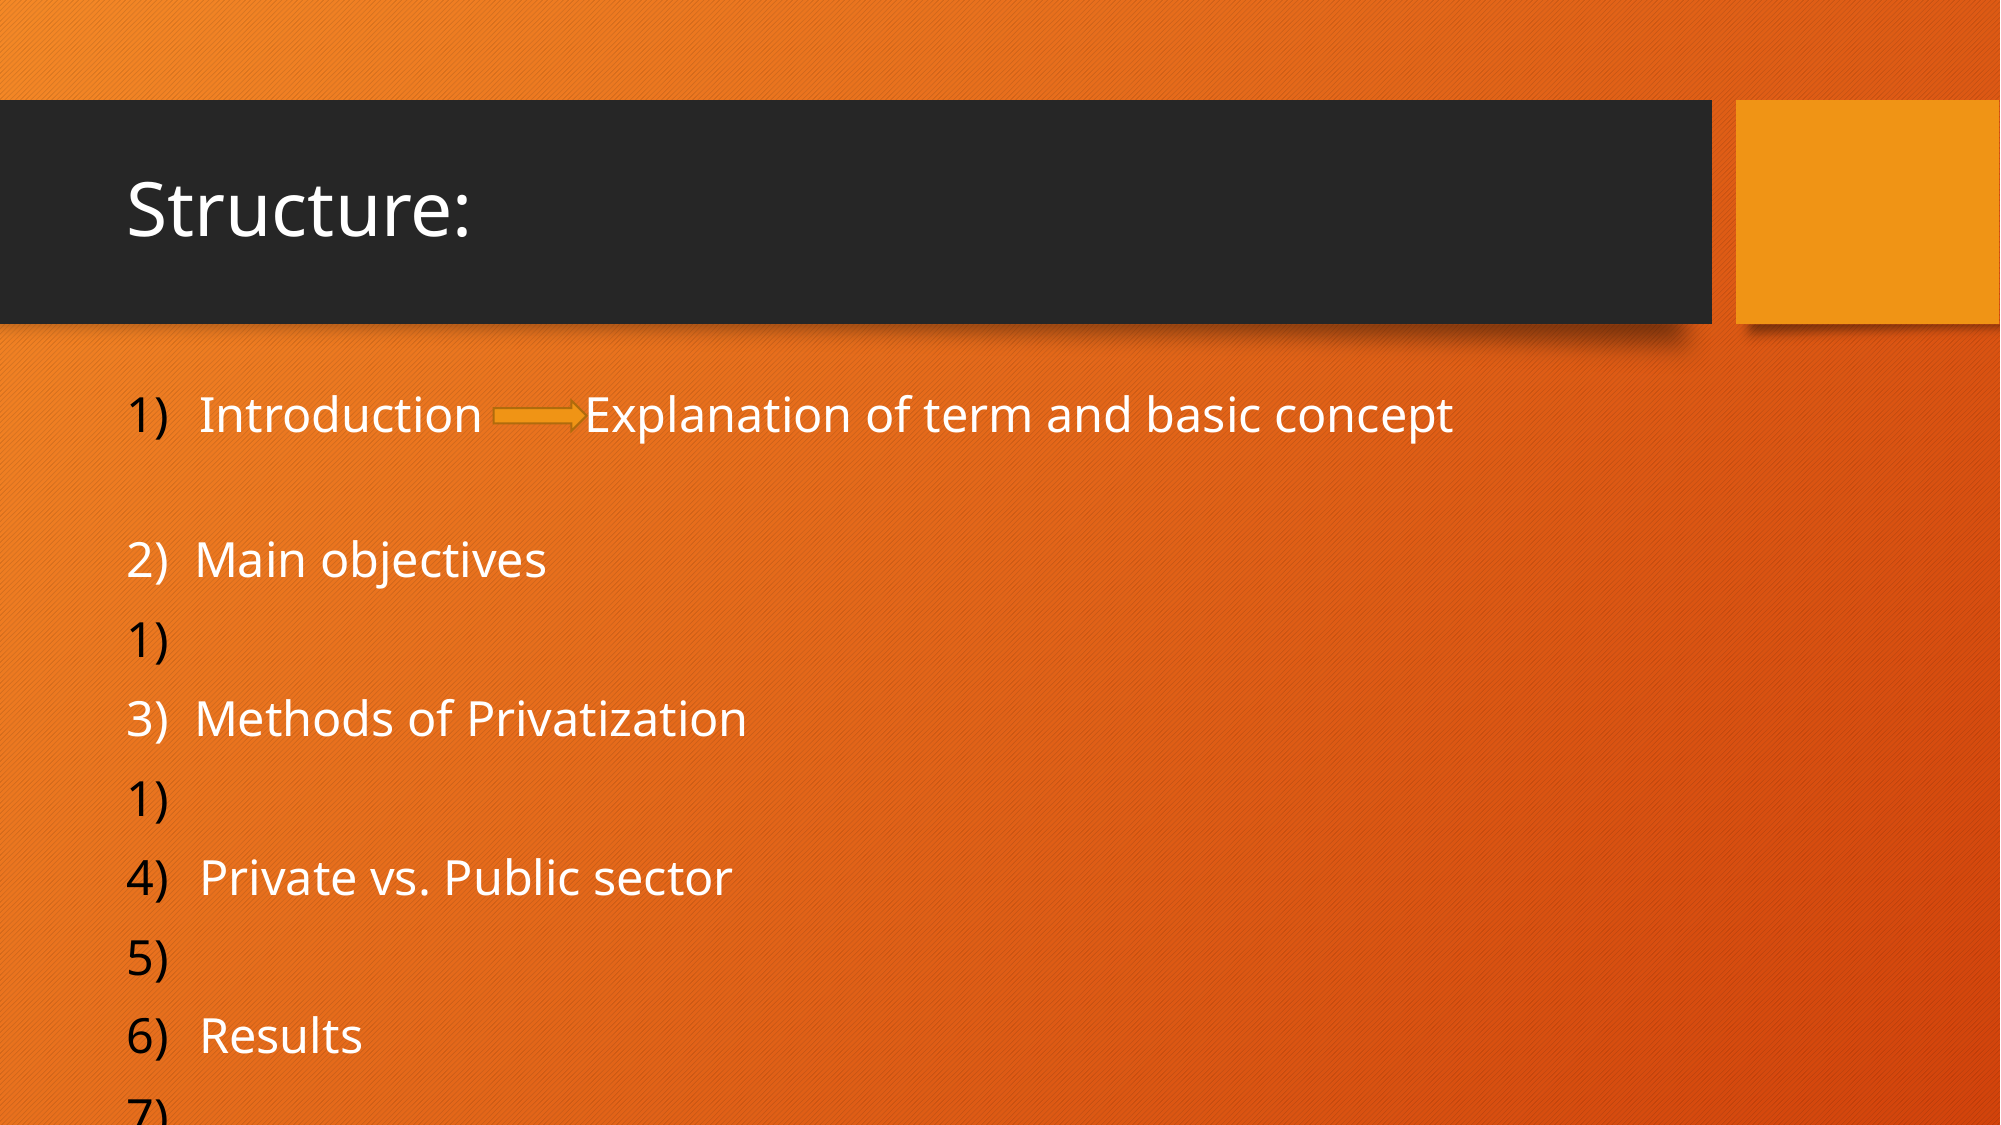

# Structure:
Introduction Explanation of term and basic concept
2) Main objectives
3) Methods of Privatization
Private vs. Public sector
Results